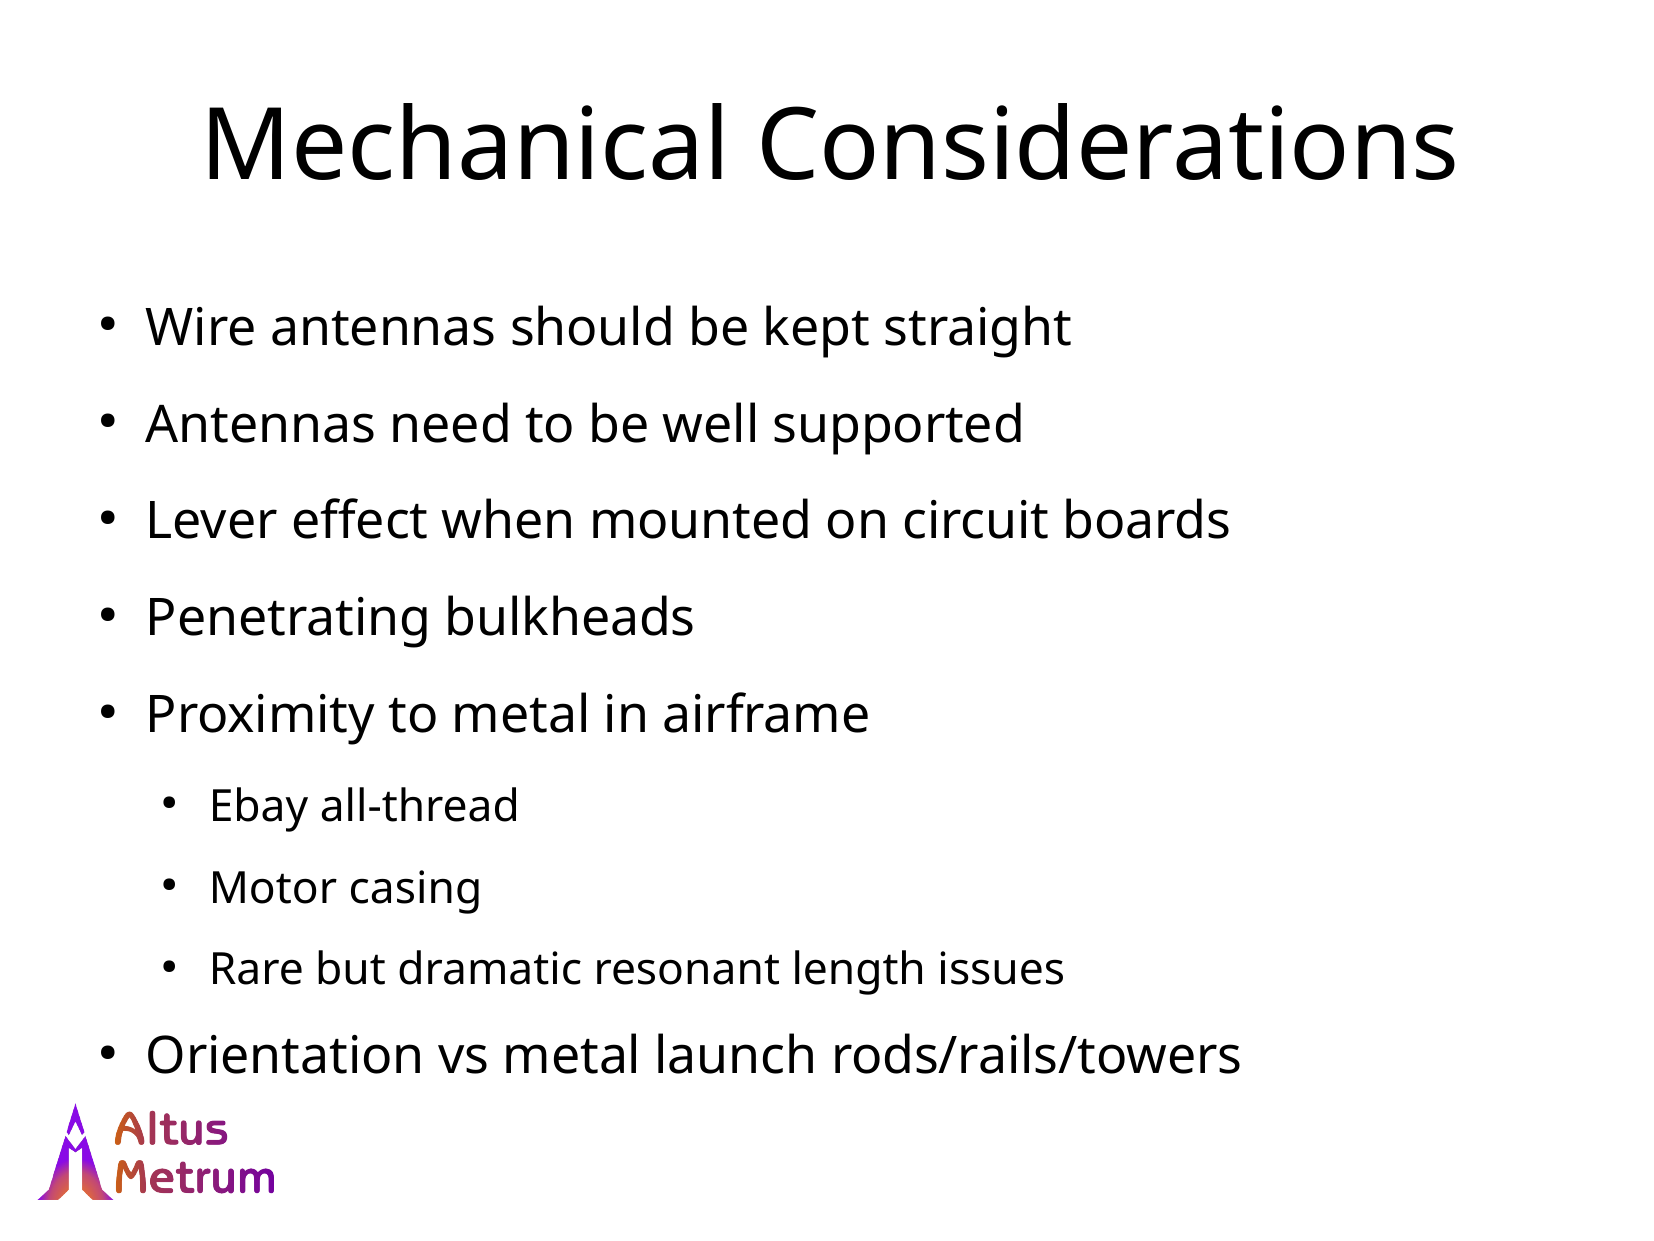

# Mechanical Considerations
Wire antennas should be kept straight
Antennas need to be well supported
Lever effect when mounted on circuit boards
Penetrating bulkheads
Proximity to metal in airframe
Ebay all-thread
Motor casing
Rare but dramatic resonant length issues
Orientation vs metal launch rods/rails/towers